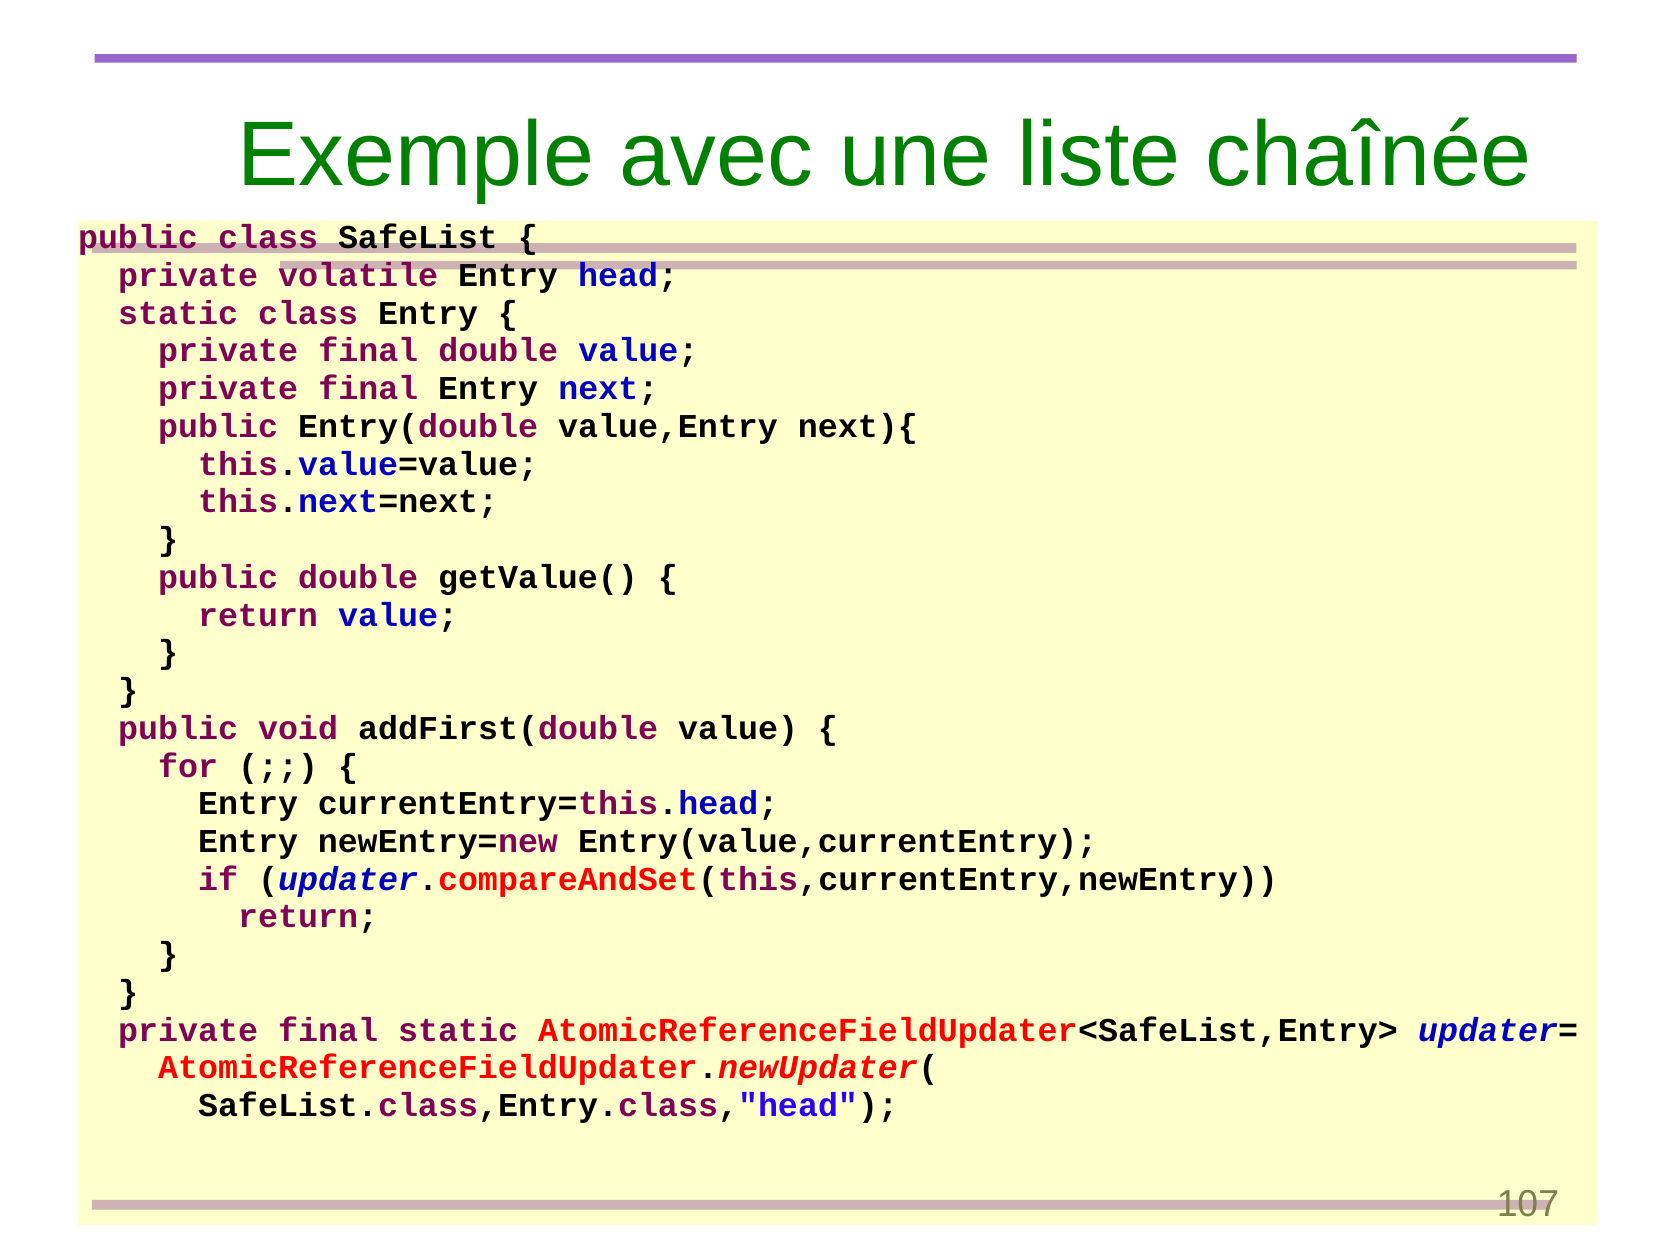

# Exemple avec une liste chaînée
public class SafeList {
 private volatile Entry head;
 static class Entry {
 private final double value;
 private final Entry next;
 public Entry(double value,Entry next){
 this.value=value;
 this.next=next;
 }
 public double getValue() {
 return value;
 }
 }
 public void addFirst(double value) {
 for (;;) {
 Entry currentEntry=this.head;
 Entry newEntry=new Entry(value,currentEntry);
 if (updater.compareAndSet(this,currentEntry,newEntry))
 return;
 }
 }
 private final static AtomicReferenceFieldUpdater<SafeList,Entry> updater=
 AtomicReferenceFieldUpdater.newUpdater(
 SafeList.class,Entry.class,"head");